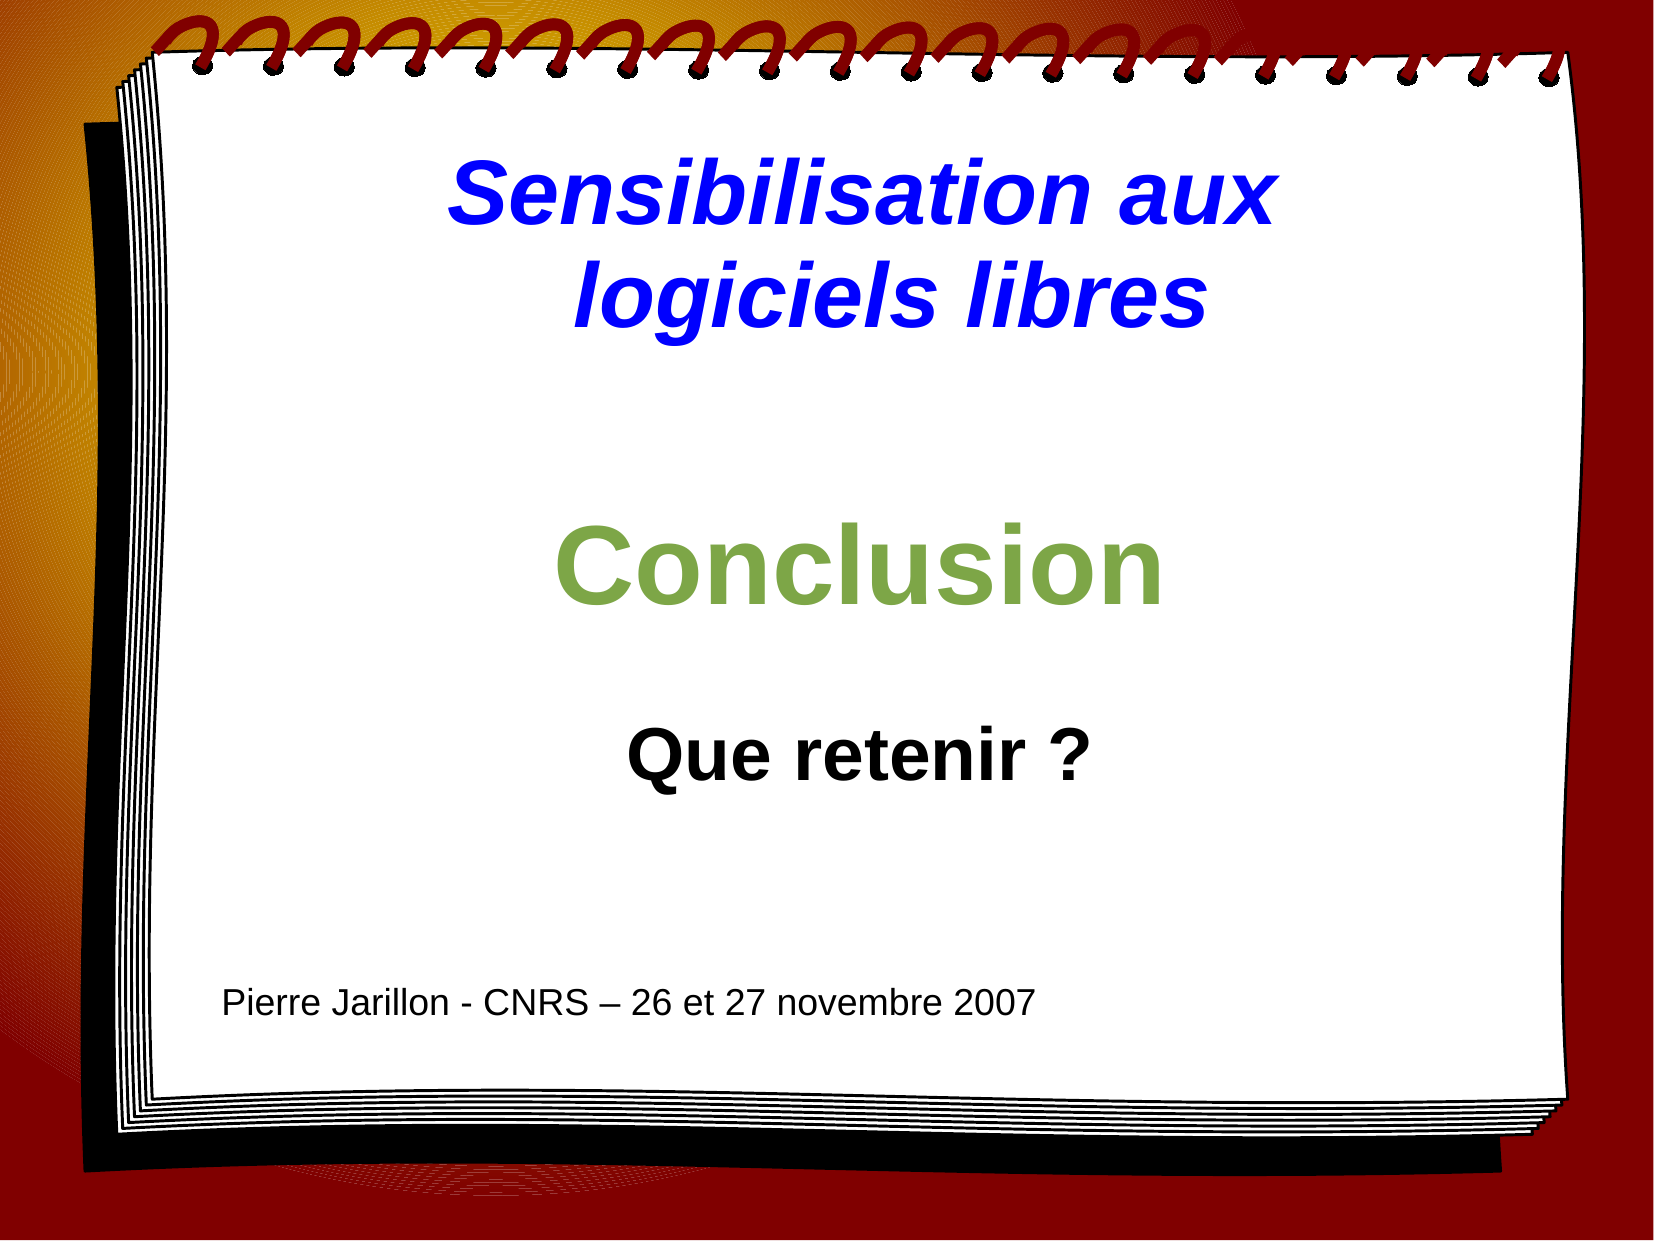

# Sensibilisation aux logiciels libres
Conclusion
Que retenir ?
Pierre Jarillon - CNRS – 26 et 27 novembre 2007
Pierre Jarillon - ABUL